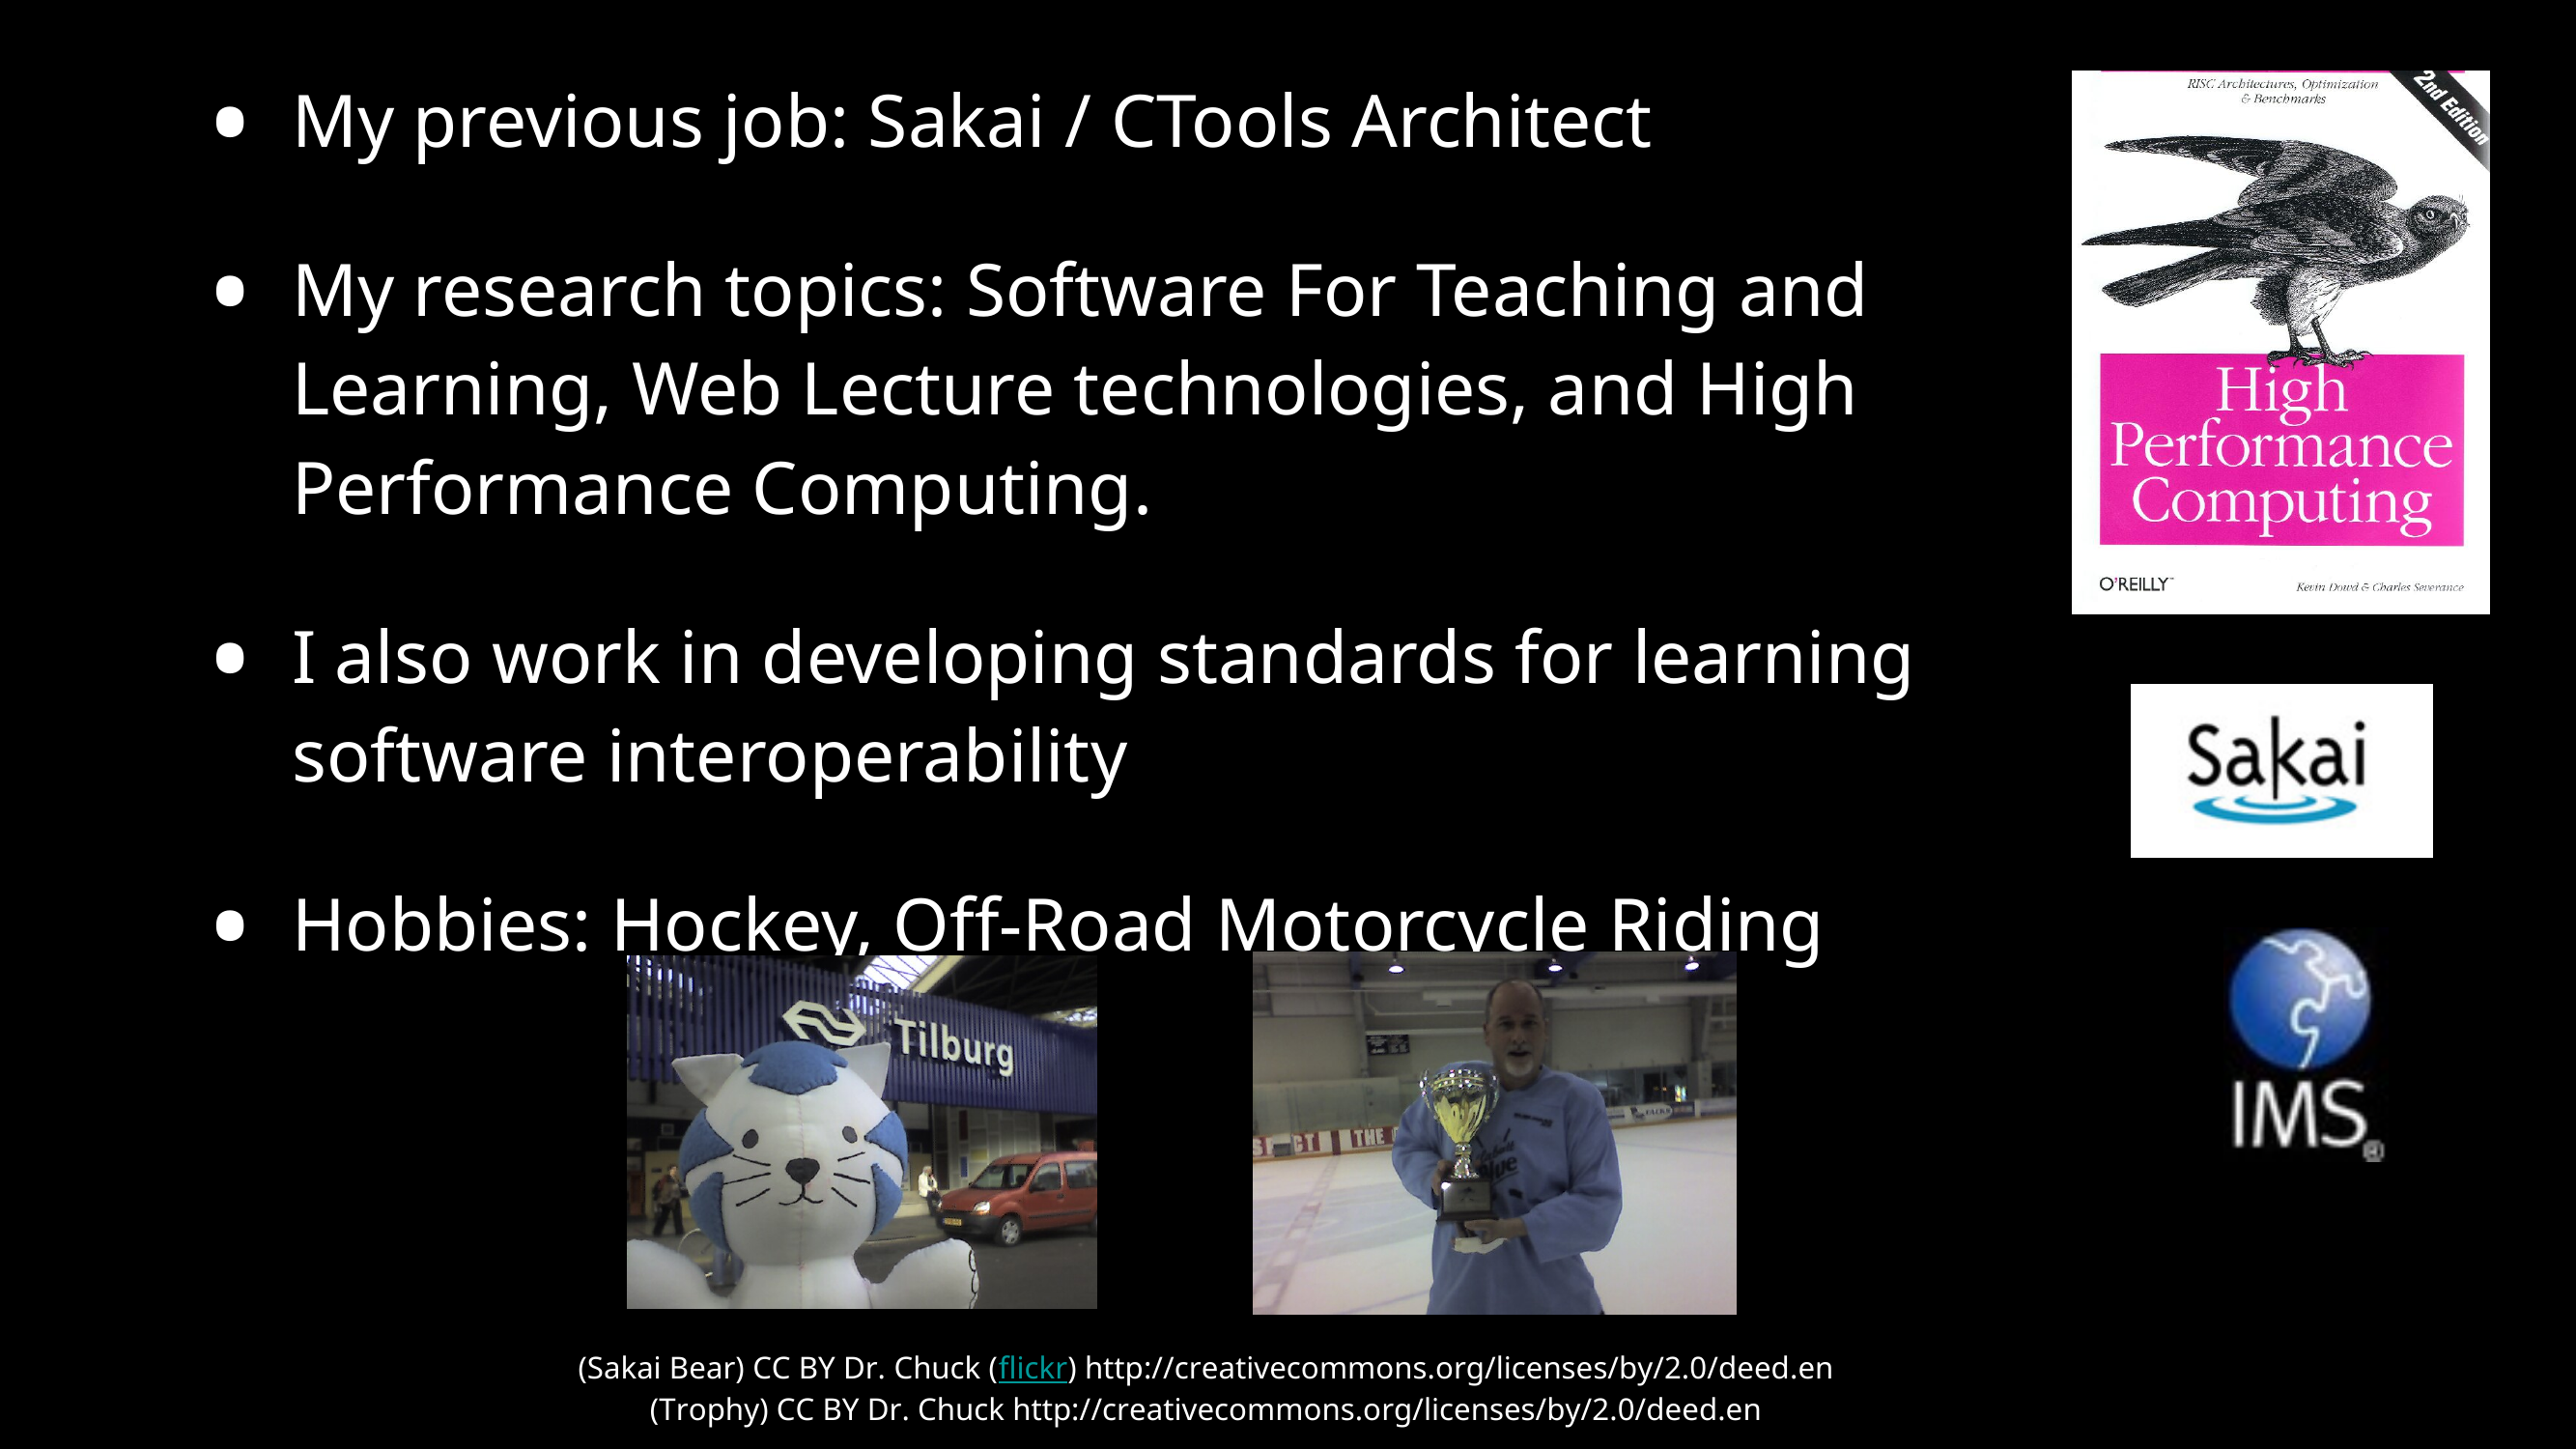

# My previous job: Sakai / CTools Architect
My research topics: Software For Teaching and Learning, Web Lecture technologies, and High Performance Computing.
I also work in developing standards for learning software interoperability
Hobbies: Hockey, Off-Road Motorcycle Riding
(Sakai Bear) CC BY Dr. Chuck (flickr) http://creativecommons.org/licenses/by/2.0/deed.en
(Trophy) CC BY Dr. Chuck http://creativecommons.org/licenses/by/2.0/deed.en